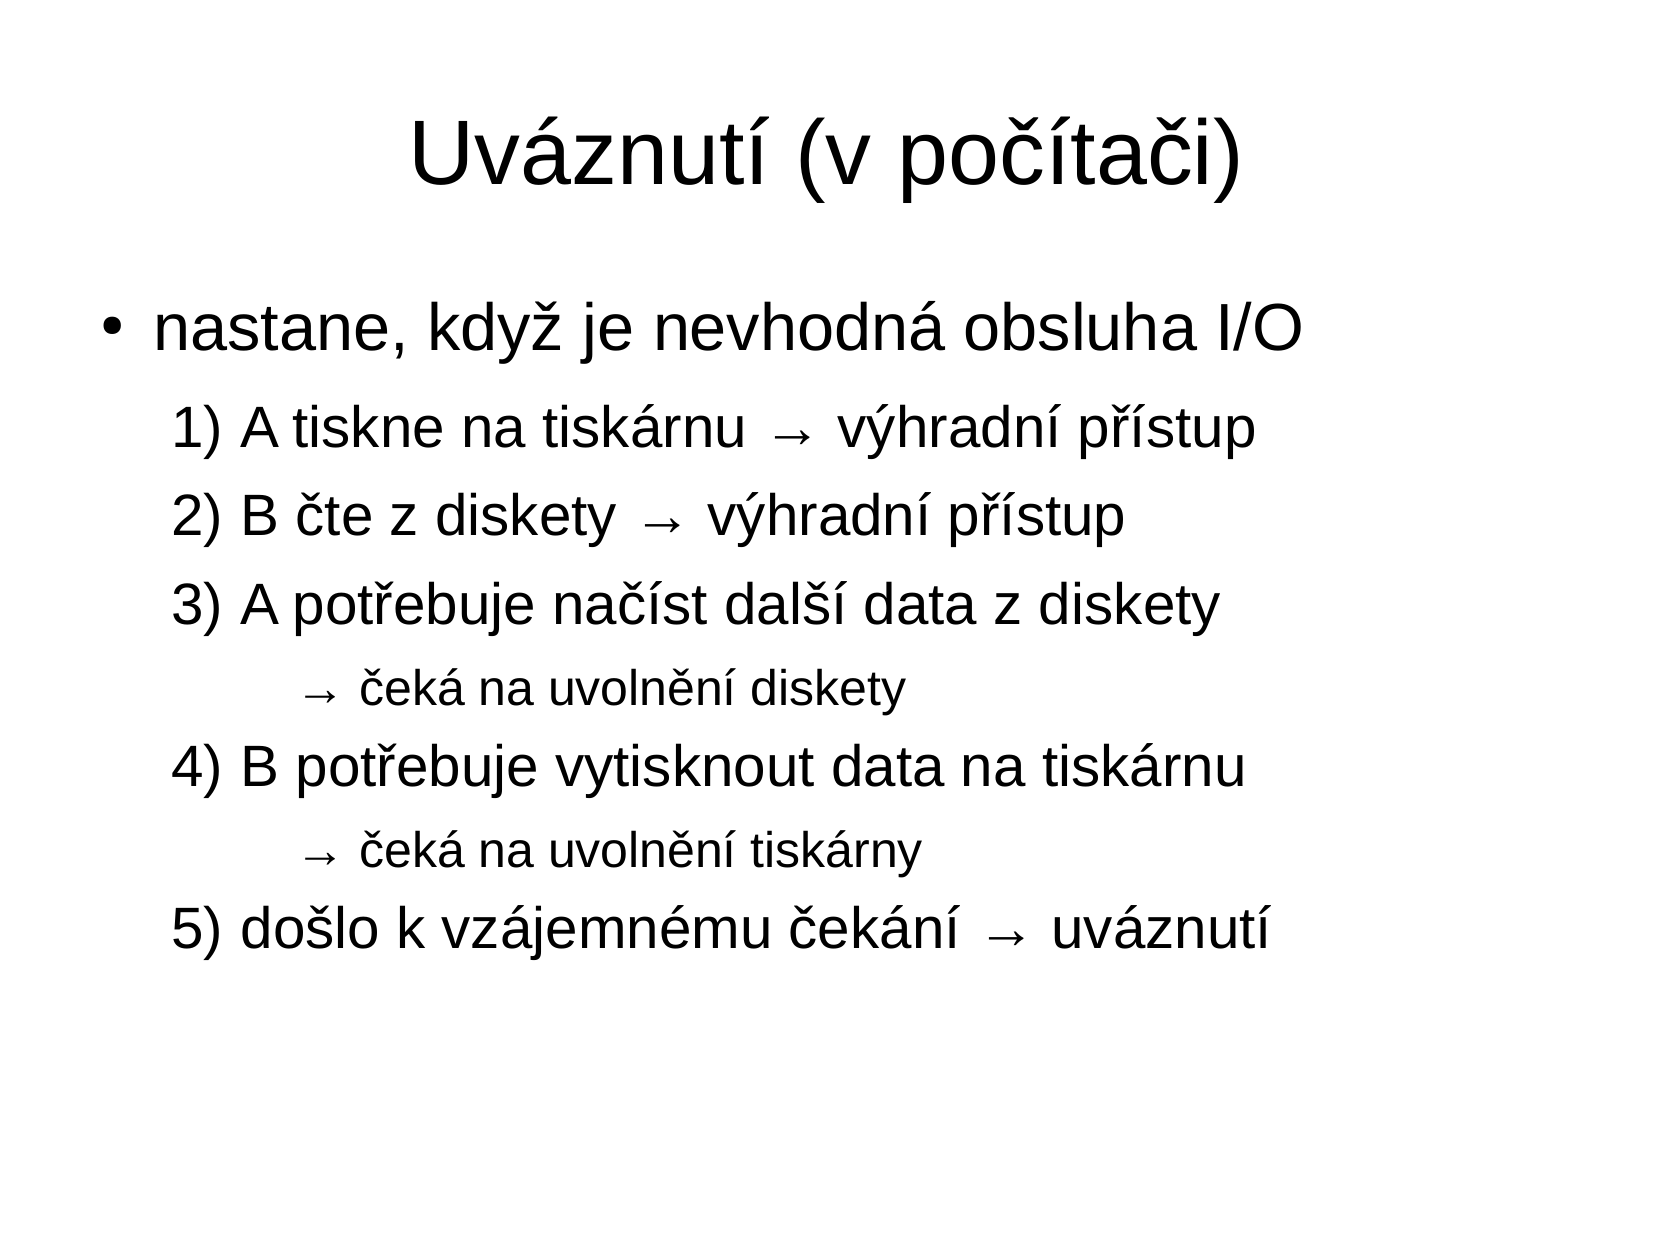

# Uváznutí (v počítači)
nastane, když je nevhodná obsluha I/O
 A tiskne na tiskárnu → výhradní přístup
 B čte z diskety → výhradní přístup
 A potřebuje načíst další data z diskety
→ čeká na uvolnění diskety
 B potřebuje vytisknout data na tiskárnu
→ čeká na uvolnění tiskárny
 došlo k vzájemnému čekání → uváznutí